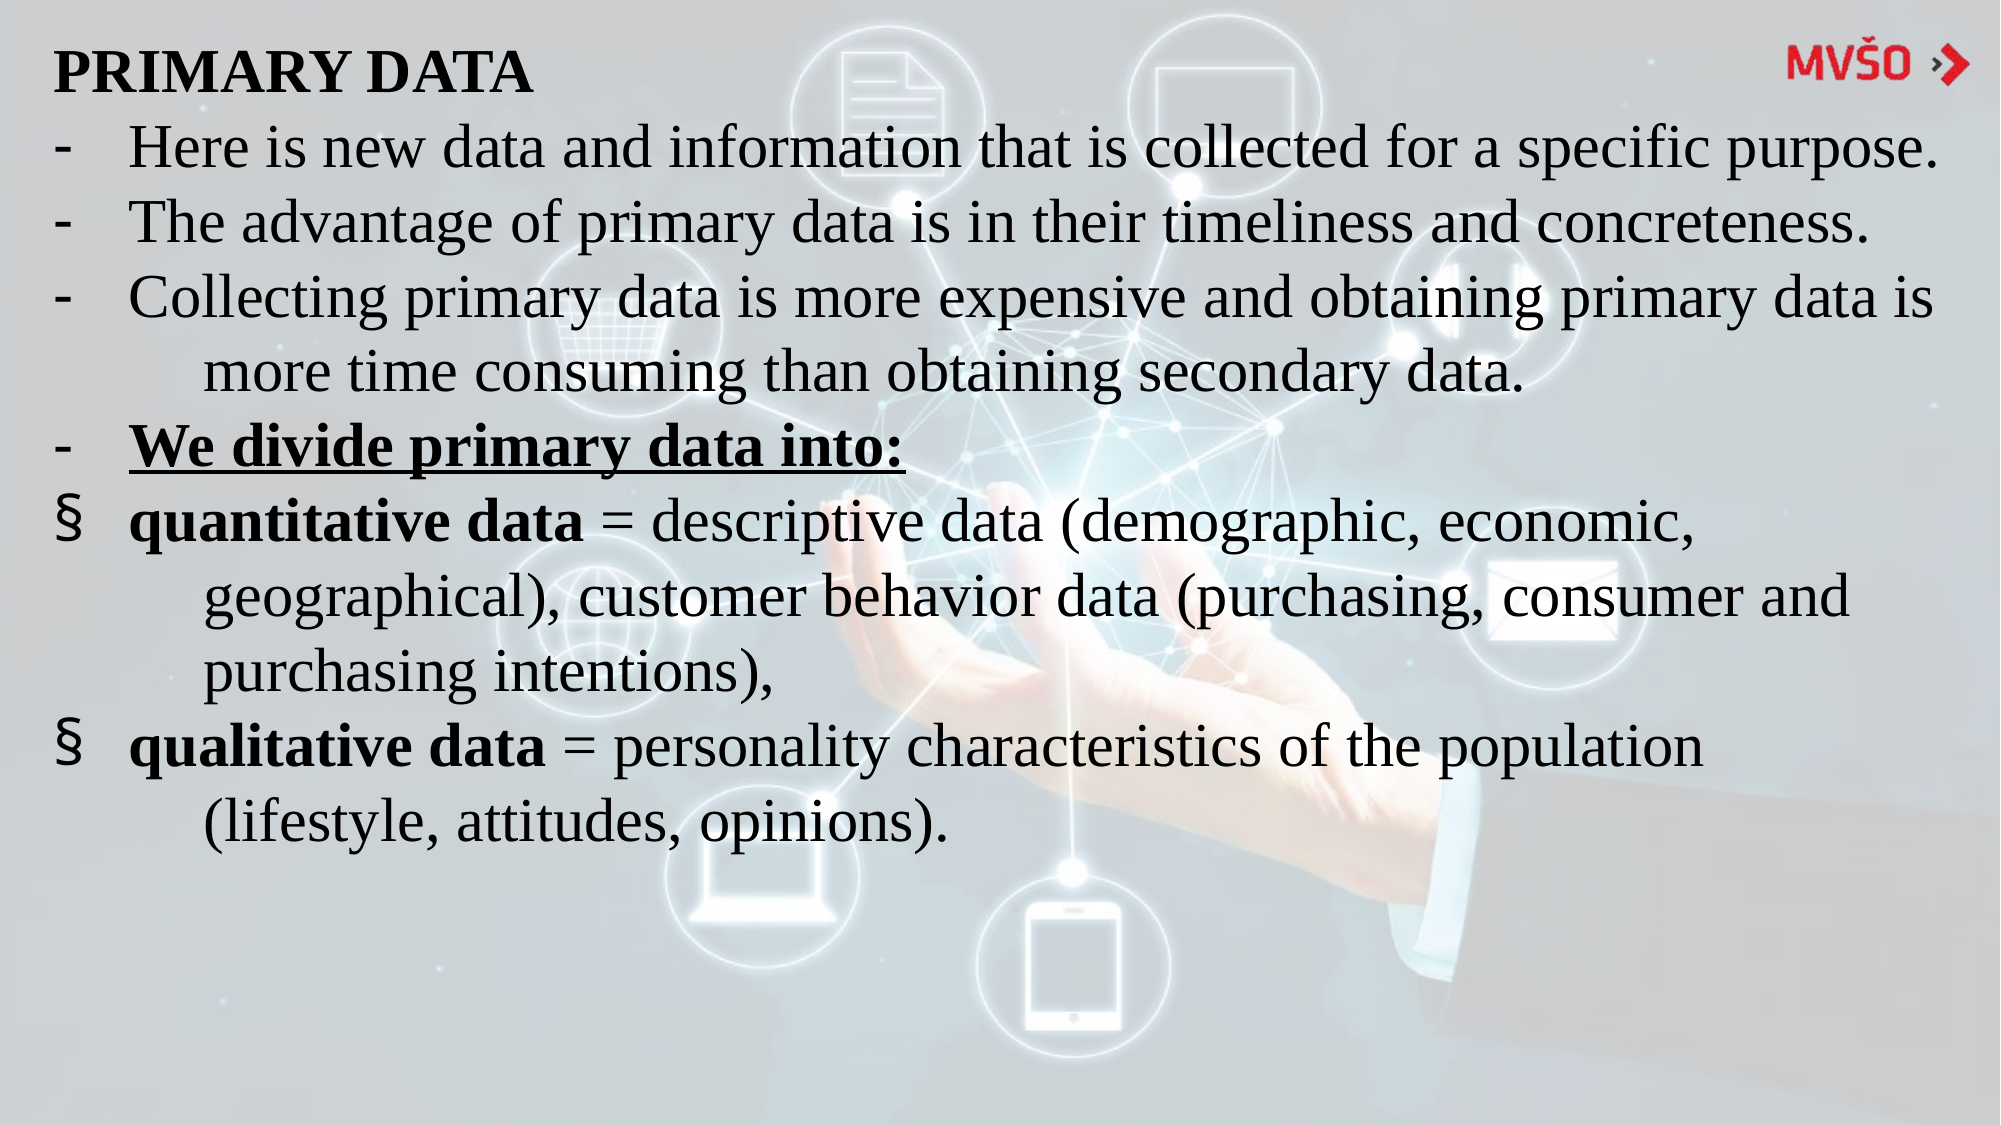

PRIMARY DATA
Here is new data and information that is collected for a specific purpose.
The advantage of primary data is in their timeliness and concreteness.
Collecting primary data is more expensive and obtaining primary data is more time consuming than obtaining secondary data.
We divide primary data into:
quantitative data = descriptive data (demographic, economic, geographical), customer behavior data (purchasing, consumer and purchasing intentions),
qualitative data = personality characteristics of the population (lifestyle, attitudes, opinions).